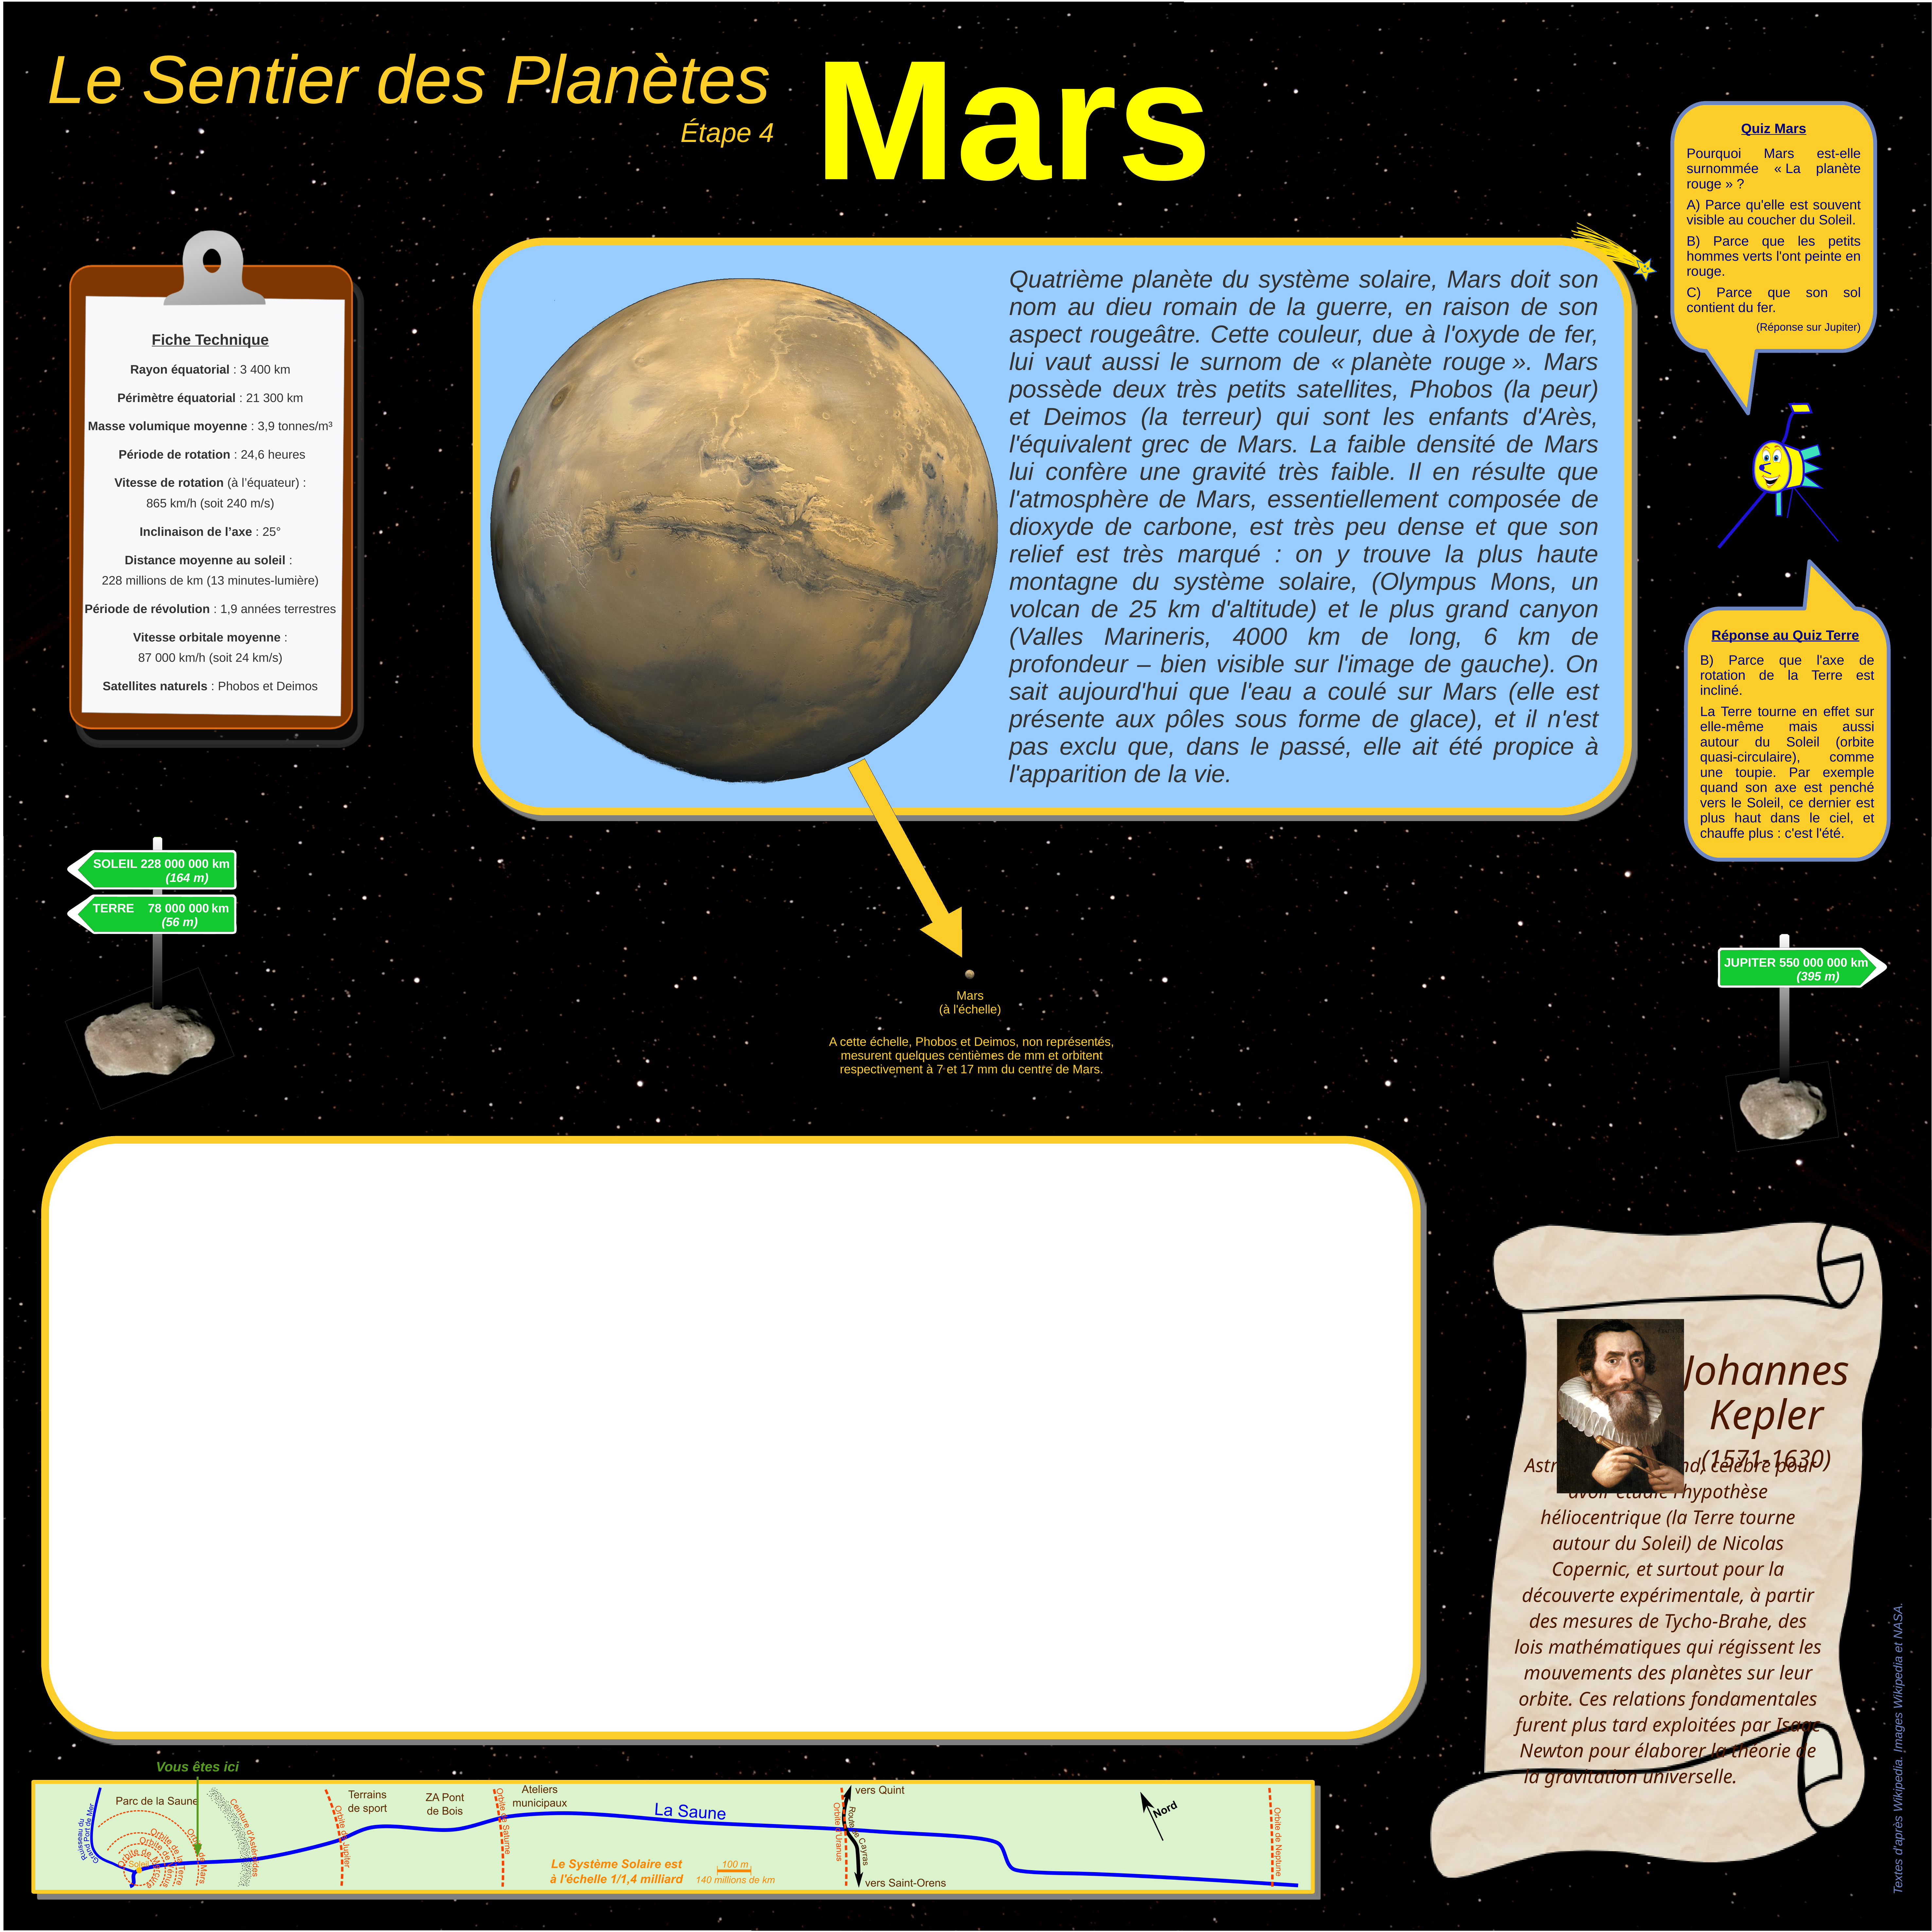

Mars
Le Sentier des Planètes
Étape 4
Quiz Mars
Pourquoi Mars est-elle surnommée « La planète rouge » ?
A) Parce qu'elle est souvent visible au coucher du Soleil.
B) Parce que les petits hommes verts l'ont peinte en rouge.
C) Parce que son sol contient du fer.
(Réponse sur Jupiter)
Fiche Technique
Rayon équatorial : 3 400 km
Périmètre équatorial : 21 300 km
Masse volumique moyenne : 3,9 tonnes/m³
 Période de rotation : 24,6 heures
Vitesse de rotation (à l’équateur) :
865 km/h (soit 240 m/s)
Inclinaison de l’axe : 25°
Distance moyenne au soleil :
228 millions de km (13 minutes-lumière)
Période de révolution : 1,9 années terrestres
Vitesse orbitale moyenne :
87 000 km/h (soit 24 km/s)
Satellites naturels : Phobos et Deimos
Quatrième planète du système solaire, Mars doit son nom au dieu romain de la guerre, en raison de son aspect rougeâtre. Cette couleur, due à l'oxyde de fer, lui vaut aussi le surnom de « planète rouge ». Mars possède deux très petits satellites, Phobos (la peur) et Deimos (la terreur) qui sont les enfants d'Arès, l'équivalent grec de Mars. La faible densité de Mars lui confère une gravité très faible. Il en résulte que l'atmosphère de Mars, essentiellement composée de dioxyde de carbone, est très peu dense et que son relief est très marqué : on y trouve la plus haute montagne du système solaire, (Olympus Mons, un volcan de 25 km d'altitude) et le plus grand canyon (Valles Marineris, 4000 km de long, 6 km de profondeur – bien visible sur l'image de gauche). On sait aujourd'hui que l'eau a coulé sur Mars (elle est présente aux pôles sous forme de glace), et il n'est pas exclu que, dans le passé, elle ait été propice à l'apparition de la vie.
Réponse au Quiz Terre
B) Parce que l'axe de rotation de la Terre est incliné.
La Terre tourne en effet sur elle-même mais aussi autour du Soleil (orbite quasi-circulaire), comme une toupie. Par exemple quand son axe est penché vers le Soleil, ce dernier est plus haut dans le ciel, et chauffe plus : c'est l'été.
SOLEIL 228 000 000 km
			(164 m)
 TERRE 78 000 000 km
			(56 m)
JUPITER 550 000 000 km
			(395 m)
Mars
(à l'échelle)
A cette échelle, Phobos et Deimos, non représentés, mesurent quelques centièmes de mm et orbitent respectivement à 7 et 17 mm du centre de Mars.
Johannes
Kepler
(1571-1630)
 Astronome allemand, célèbre pour avoir étudié l’hypothèse héliocentrique (la Terre tourne autour du Soleil) de Nicolas Copernic, et surtout pour la découverte expérimentale, à partir des mesures de Tycho-Brahe, des lois mathématiques qui régissent les mouvements des planètes sur leur orbite. Ces relations fondamentales furent plus tard exploitées par Isaac Newton pour élaborer la théorie de la gravitation universelle.
Textes d'après Wikipedia. Images Wikipedia et NASA.
Vous êtes ici